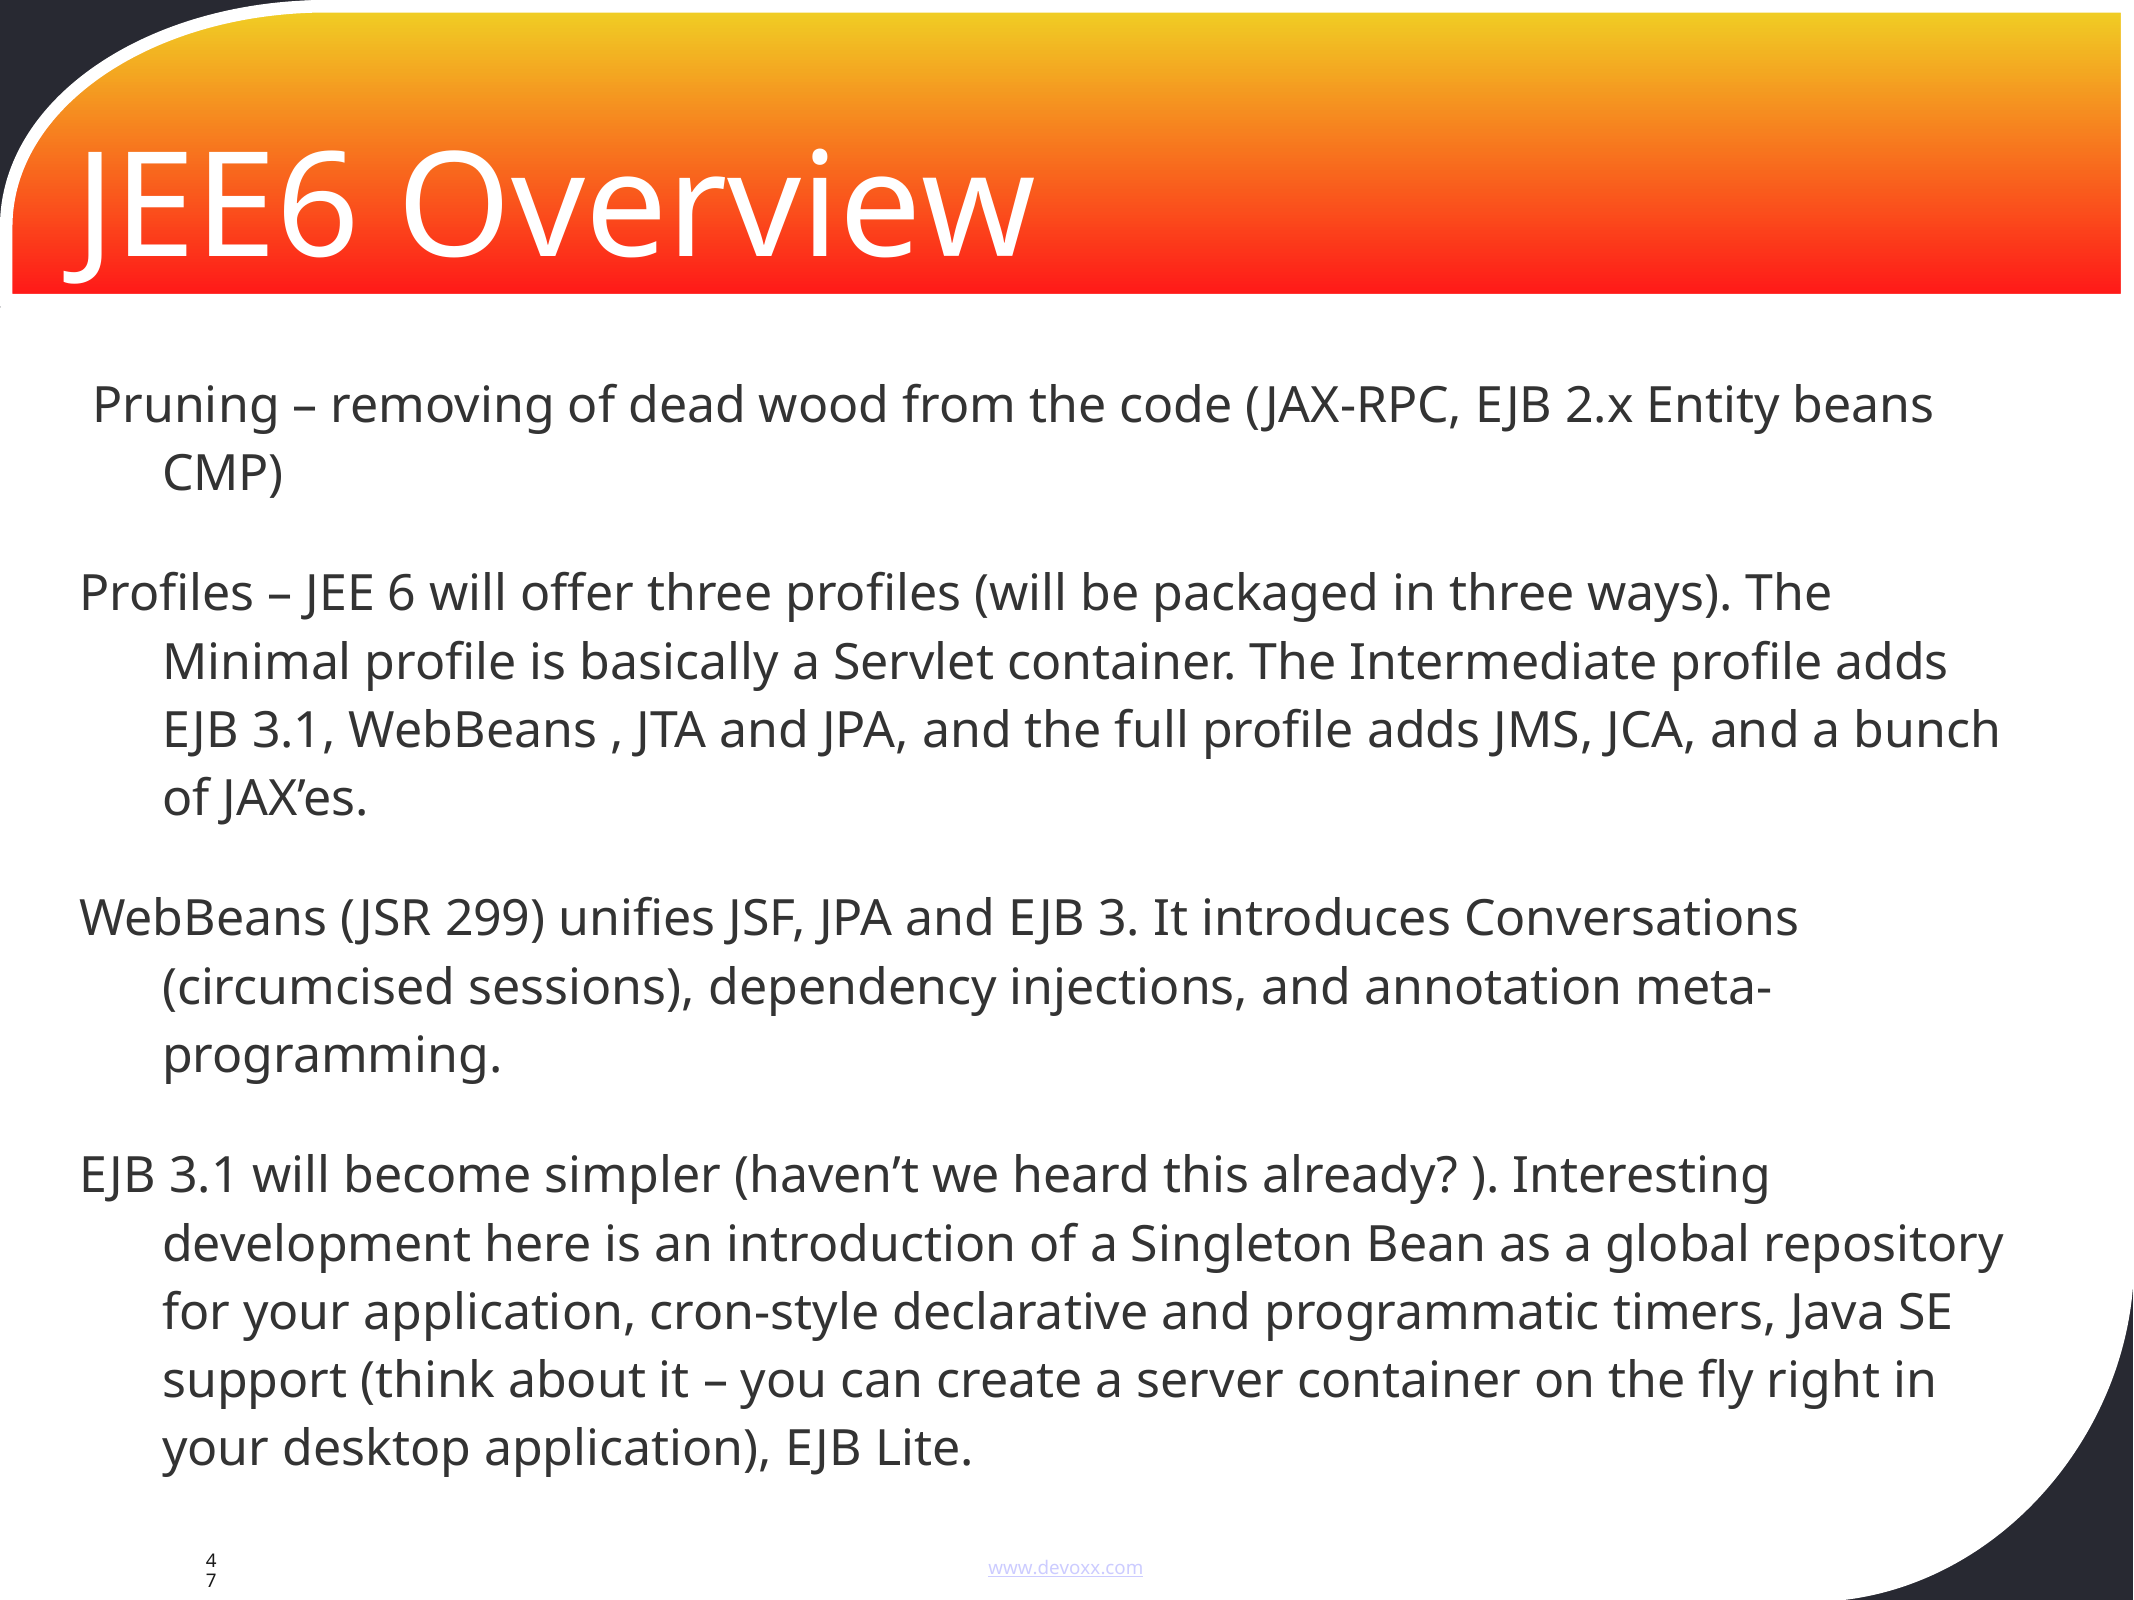

JEE6 Overview
# Pruning – removing of dead wood from the code (JAX-RPC, EJB 2.x Entity beans CMP)‏
Profiles – JEE 6 will offer three profiles (will be packaged in three ways). The Minimal profile is basically a Servlet container. The Intermediate profile adds EJB 3.1, WebBeans , JTA and JPA, and the full profile adds JMS, JCA, and a bunch of JAX’es.
WebBeans (JSR 299) unifies JSF, JPA and EJB 3. It introduces Conversations (circumcised sessions), dependency injections, and annotation meta-programming.
EJB 3.1 will become simpler (haven’t we heard this already? ). Interesting development here is an introduction of a Singleton Bean as a global repository for your application, cron-style declarative and programmatic timers, Java SE support (think about it – you can create a server container on the fly right in your desktop application), EJB Lite.
47